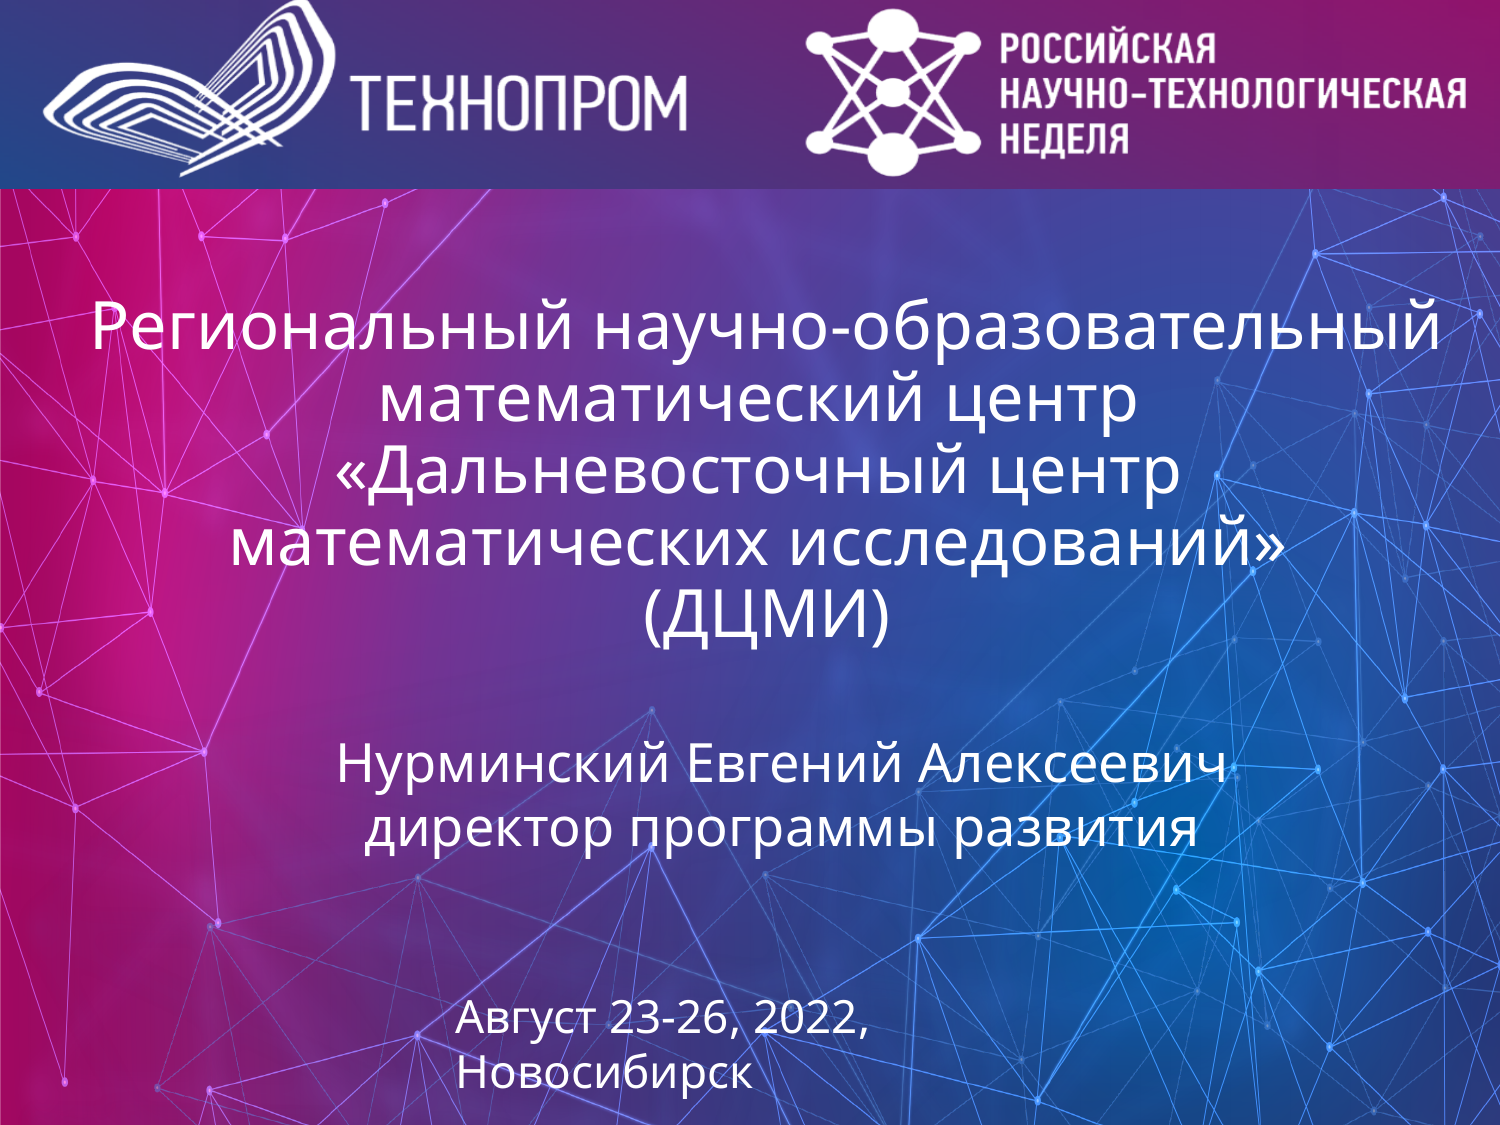

# Региональный научно-образовательный математический центр «Дальневосточный центр математических исследований» (ДЦМИ)
Нурминский Евгений Алексеевич
директор программы развития
Август 23-26, 2022, Новосибирск